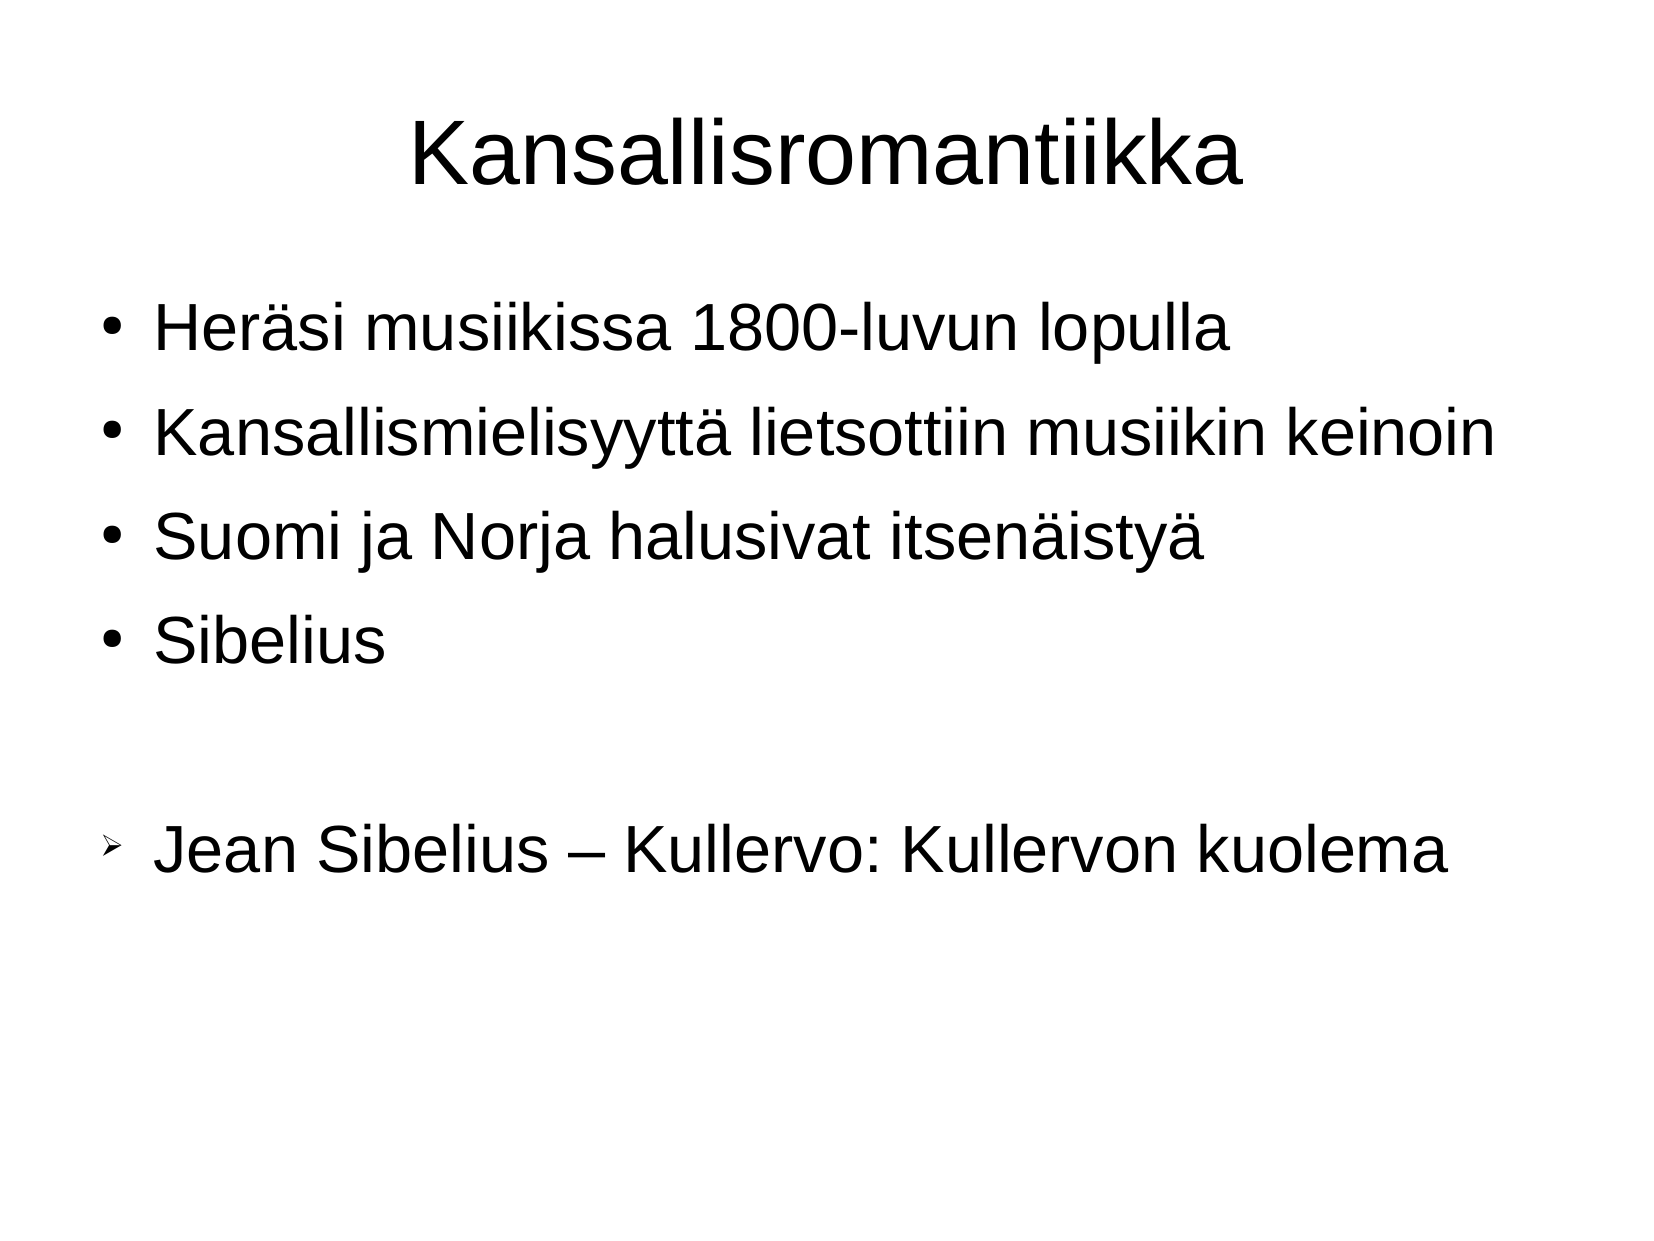

# Kansallisromantiikka
Heräsi musiikissa 1800-luvun lopulla
Kansallismielisyyttä lietsottiin musiikin keinoin
Suomi ja Norja halusivat itsenäistyä
Sibelius
Jean Sibelius – Kullervo: Kullervon kuolema